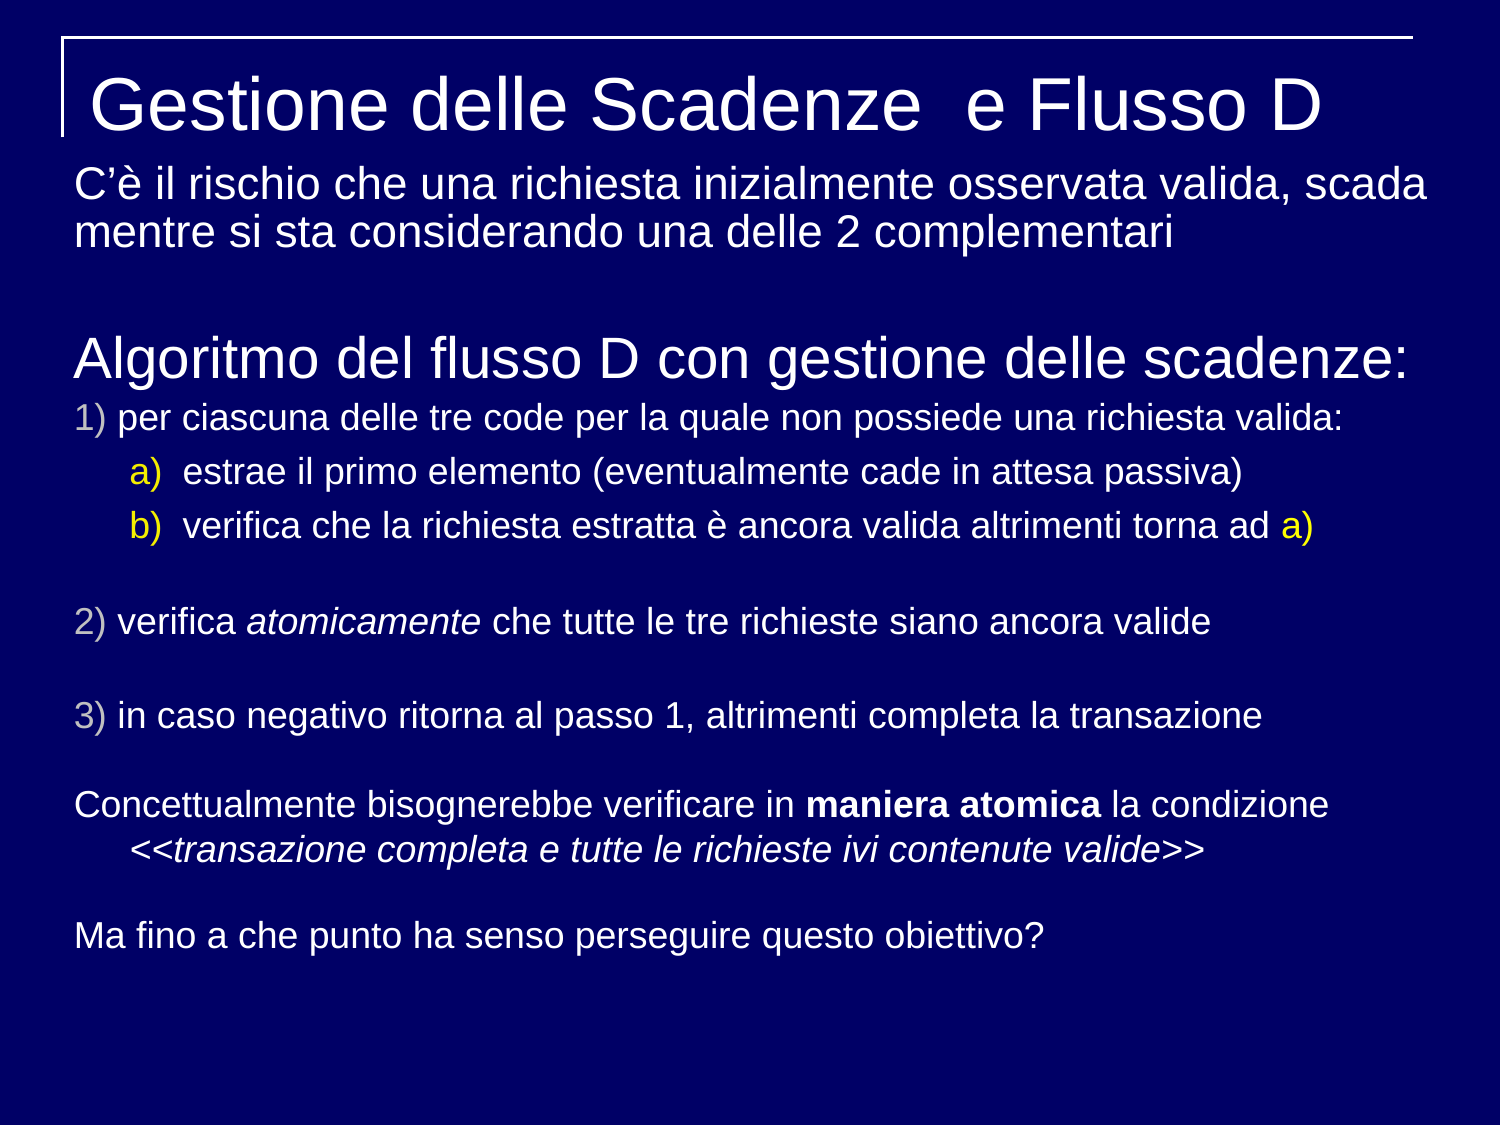

# Gestione delle Scadenze e Flusso D‏
C’è il rischio che una richiesta inizialmente osservata valida, scada mentre si sta considerando una delle 2 complementari
Algoritmo del flusso D con gestione delle scadenze:
1) per ciascuna delle tre code per la quale non possiede una richiesta valida:
estrae il primo elemento (eventualmente cade in attesa passiva)‏
verifica che la richiesta estratta è ancora valida altrimenti torna ad a)‏
2) verifica atomicamente che tutte le tre richieste siano ancora valide
3) in caso negativo ritorna al passo 1, altrimenti completa la transazione
Concettualmente bisognerebbe verificare in maniera atomica la condizione
<<transazione completa e tutte le richieste ivi contenute valide>>
Ma fino a che punto ha senso perseguire questo obiettivo?